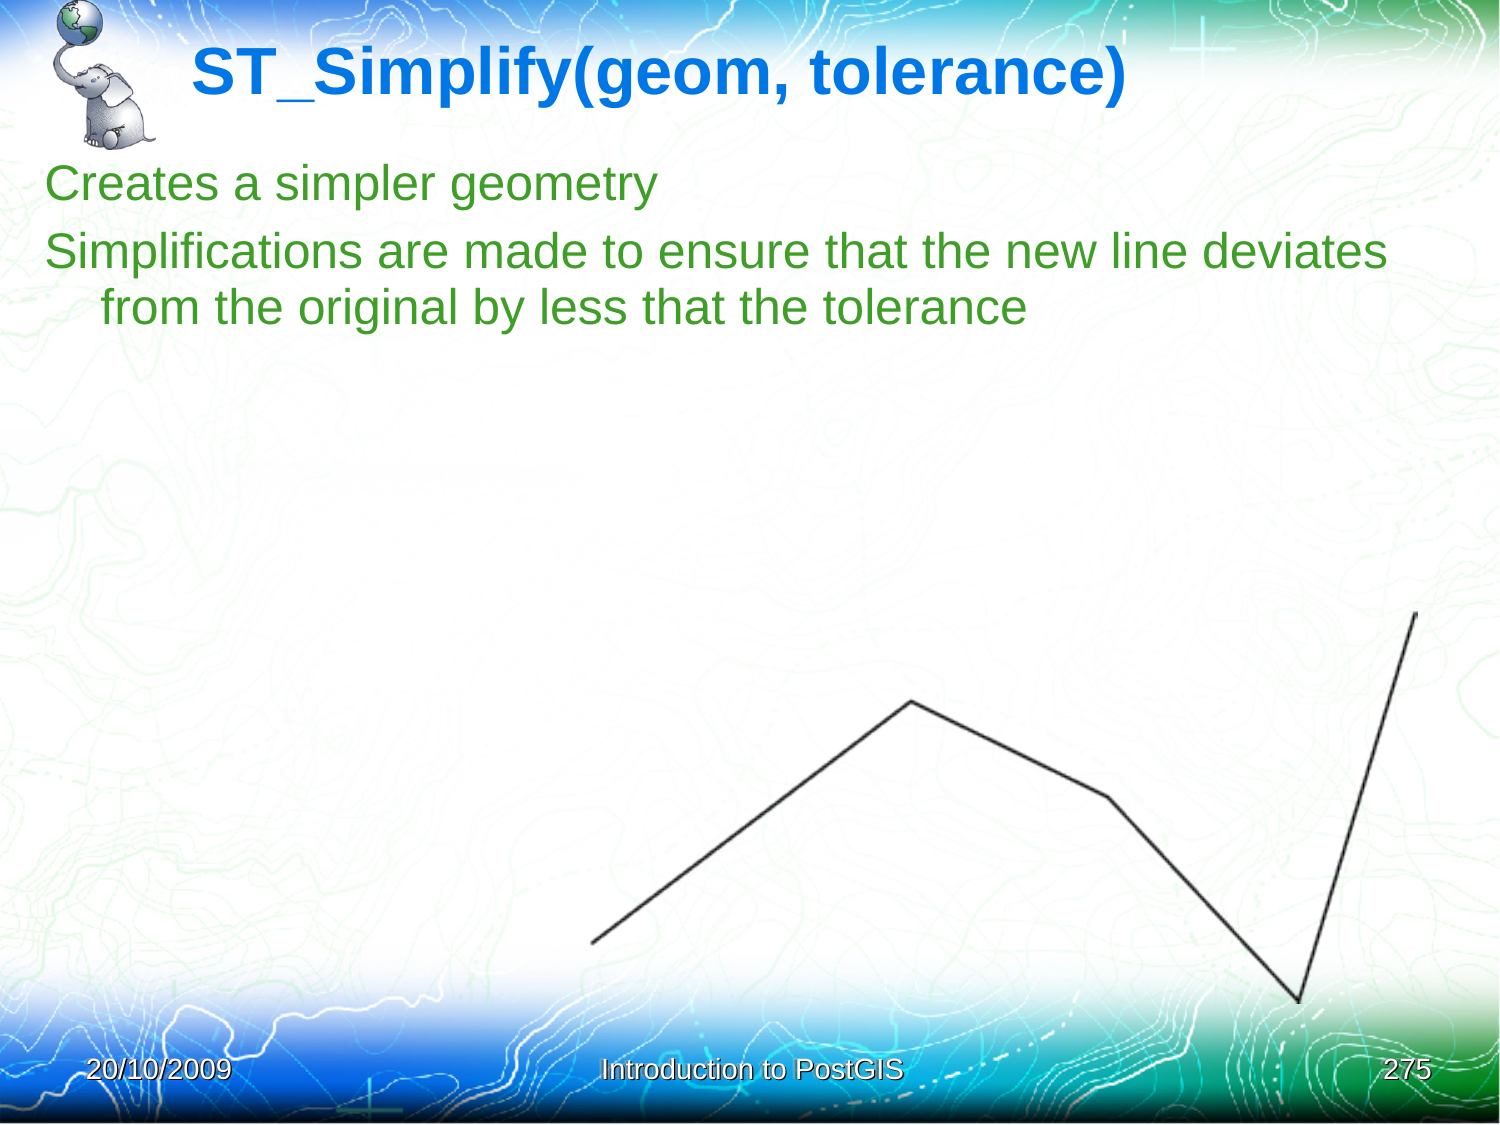

# ST_Simplify(geom, tolerance)
Creates a simpler geometry
Simplifications are made to ensure that the new line deviates from the original by less that the tolerance
20/10/2009
Introduction to PostGIS
275